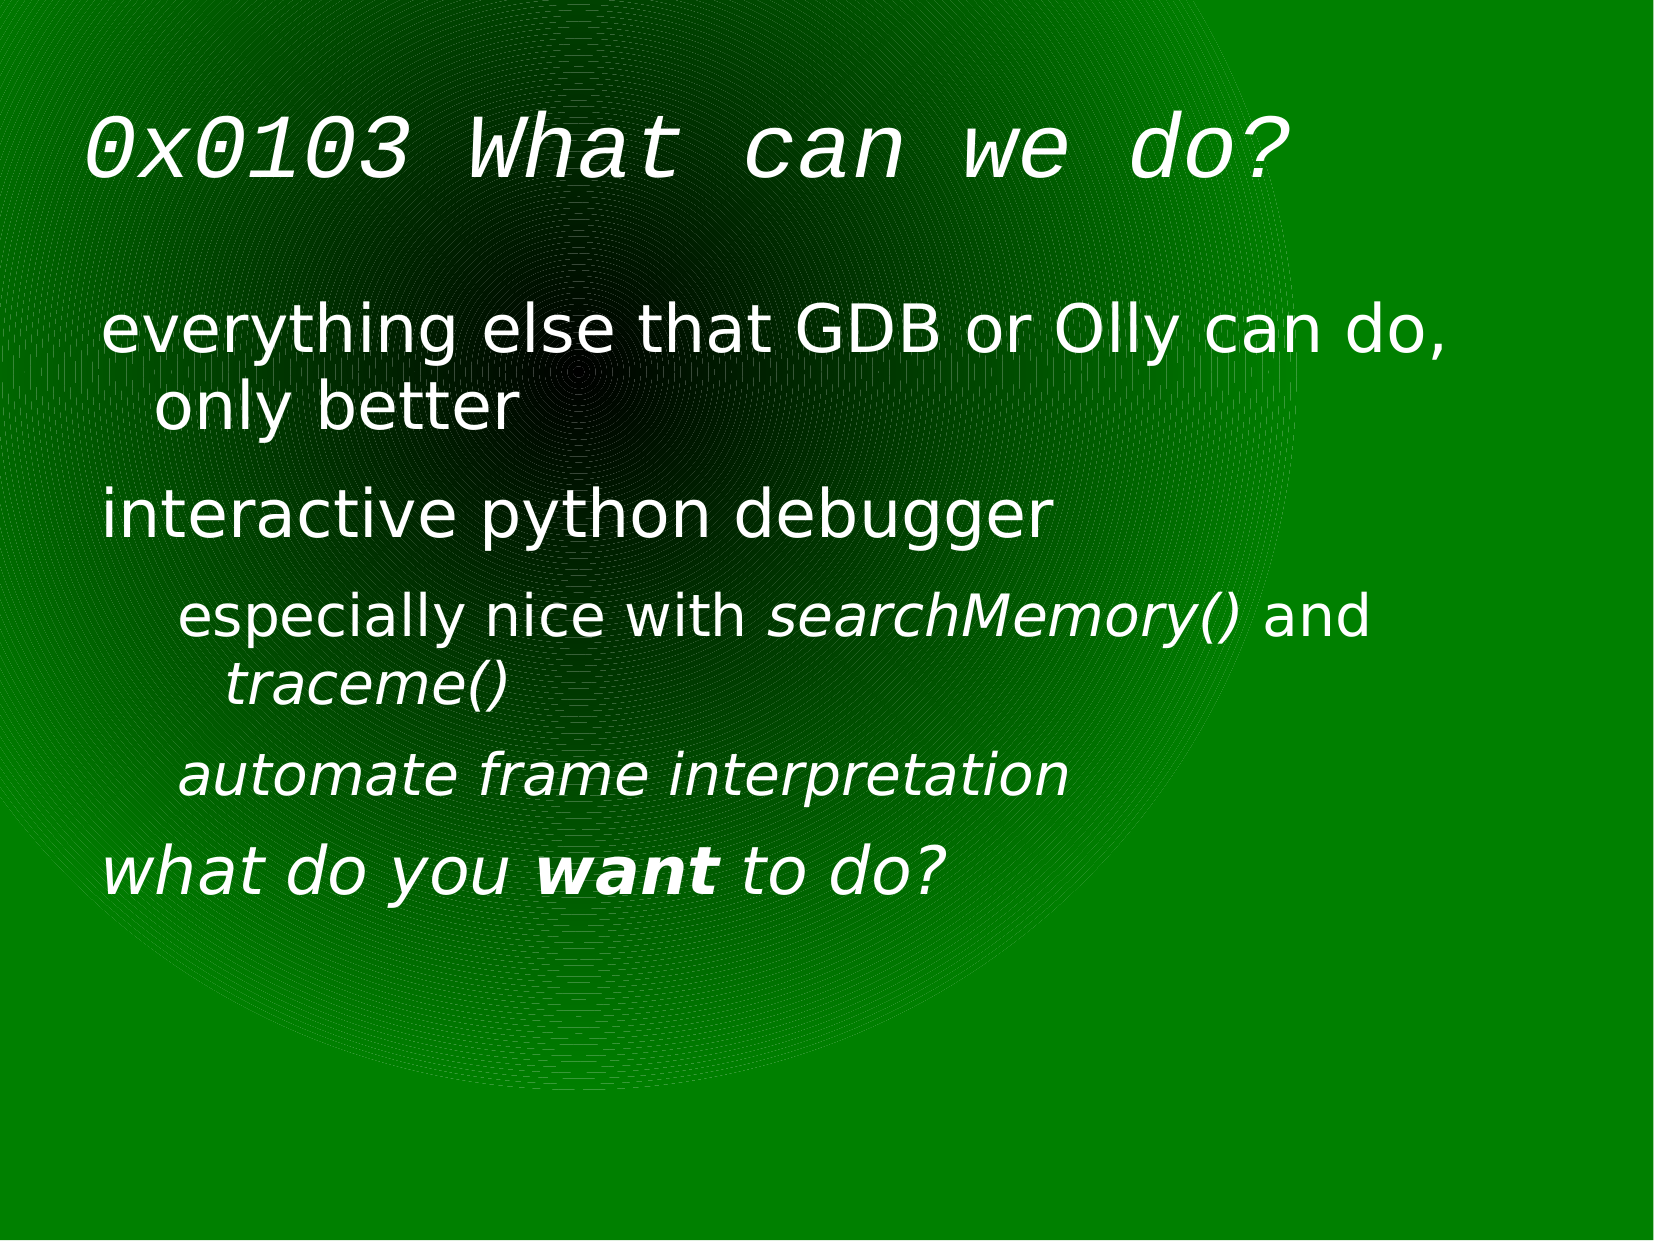

# 0x0103 What can we do?
everything else that GDB or Olly can do, only better
interactive python debugger
especially nice with searchMemory() and traceme()
automate frame interpretation
what do you want to do?